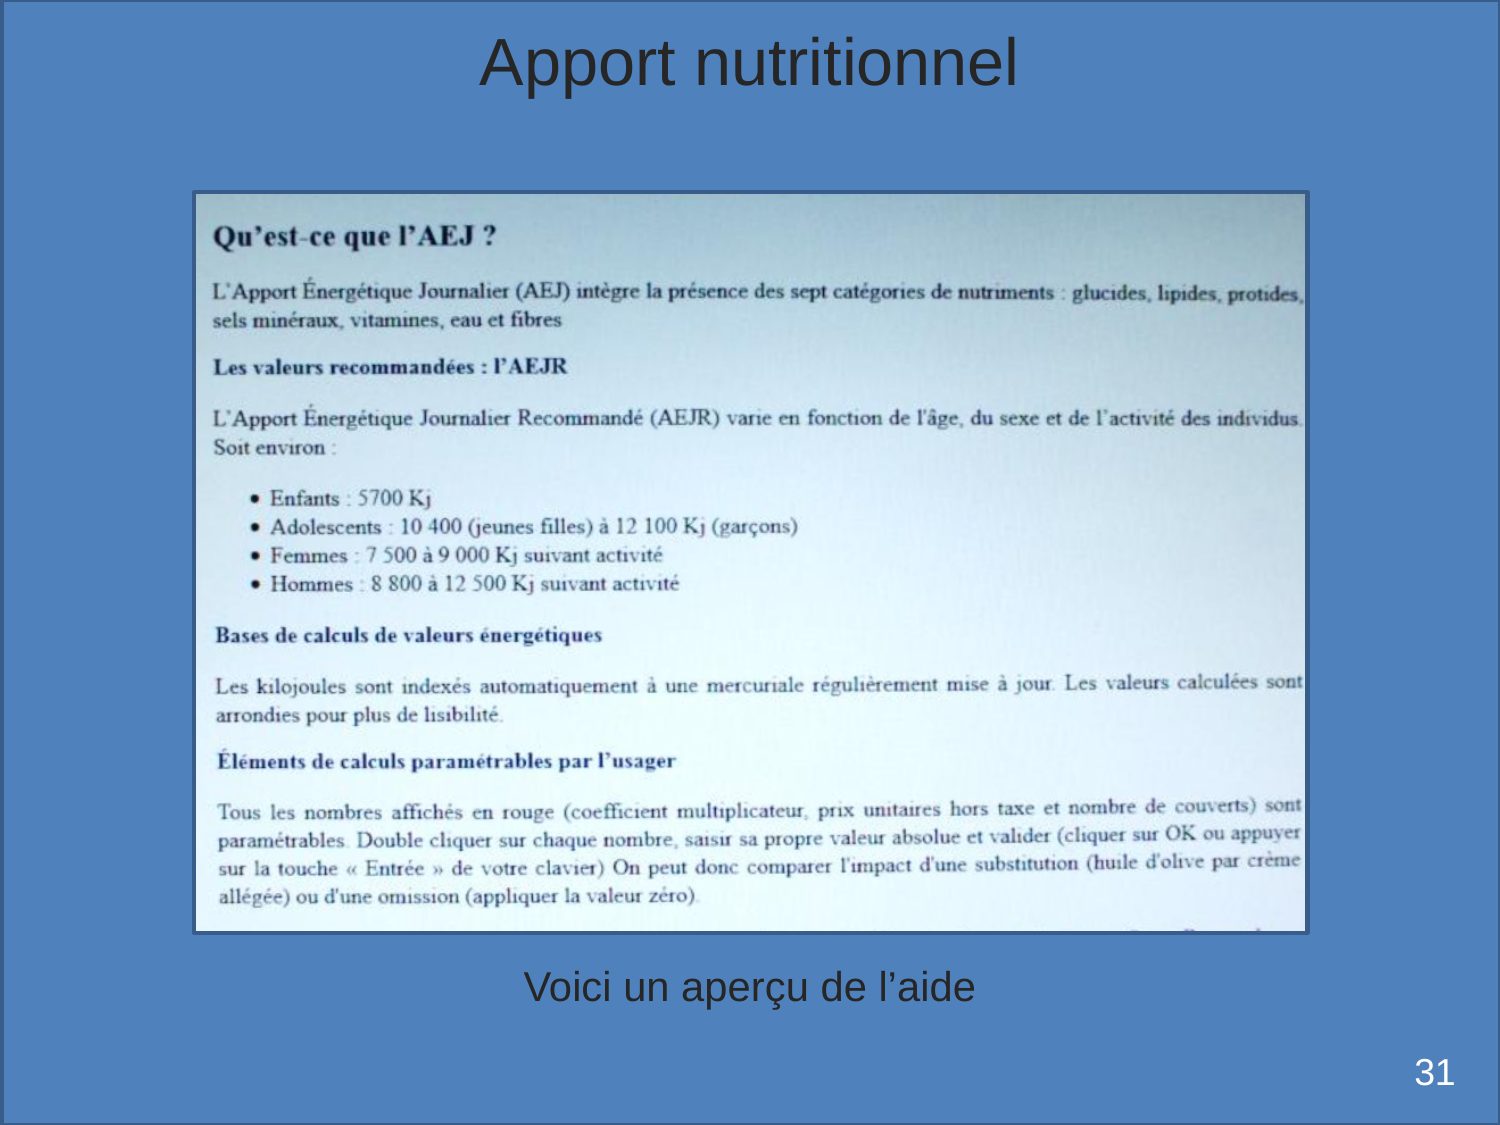

Apport nutritionnel
# Voici un aperçu de l’aide